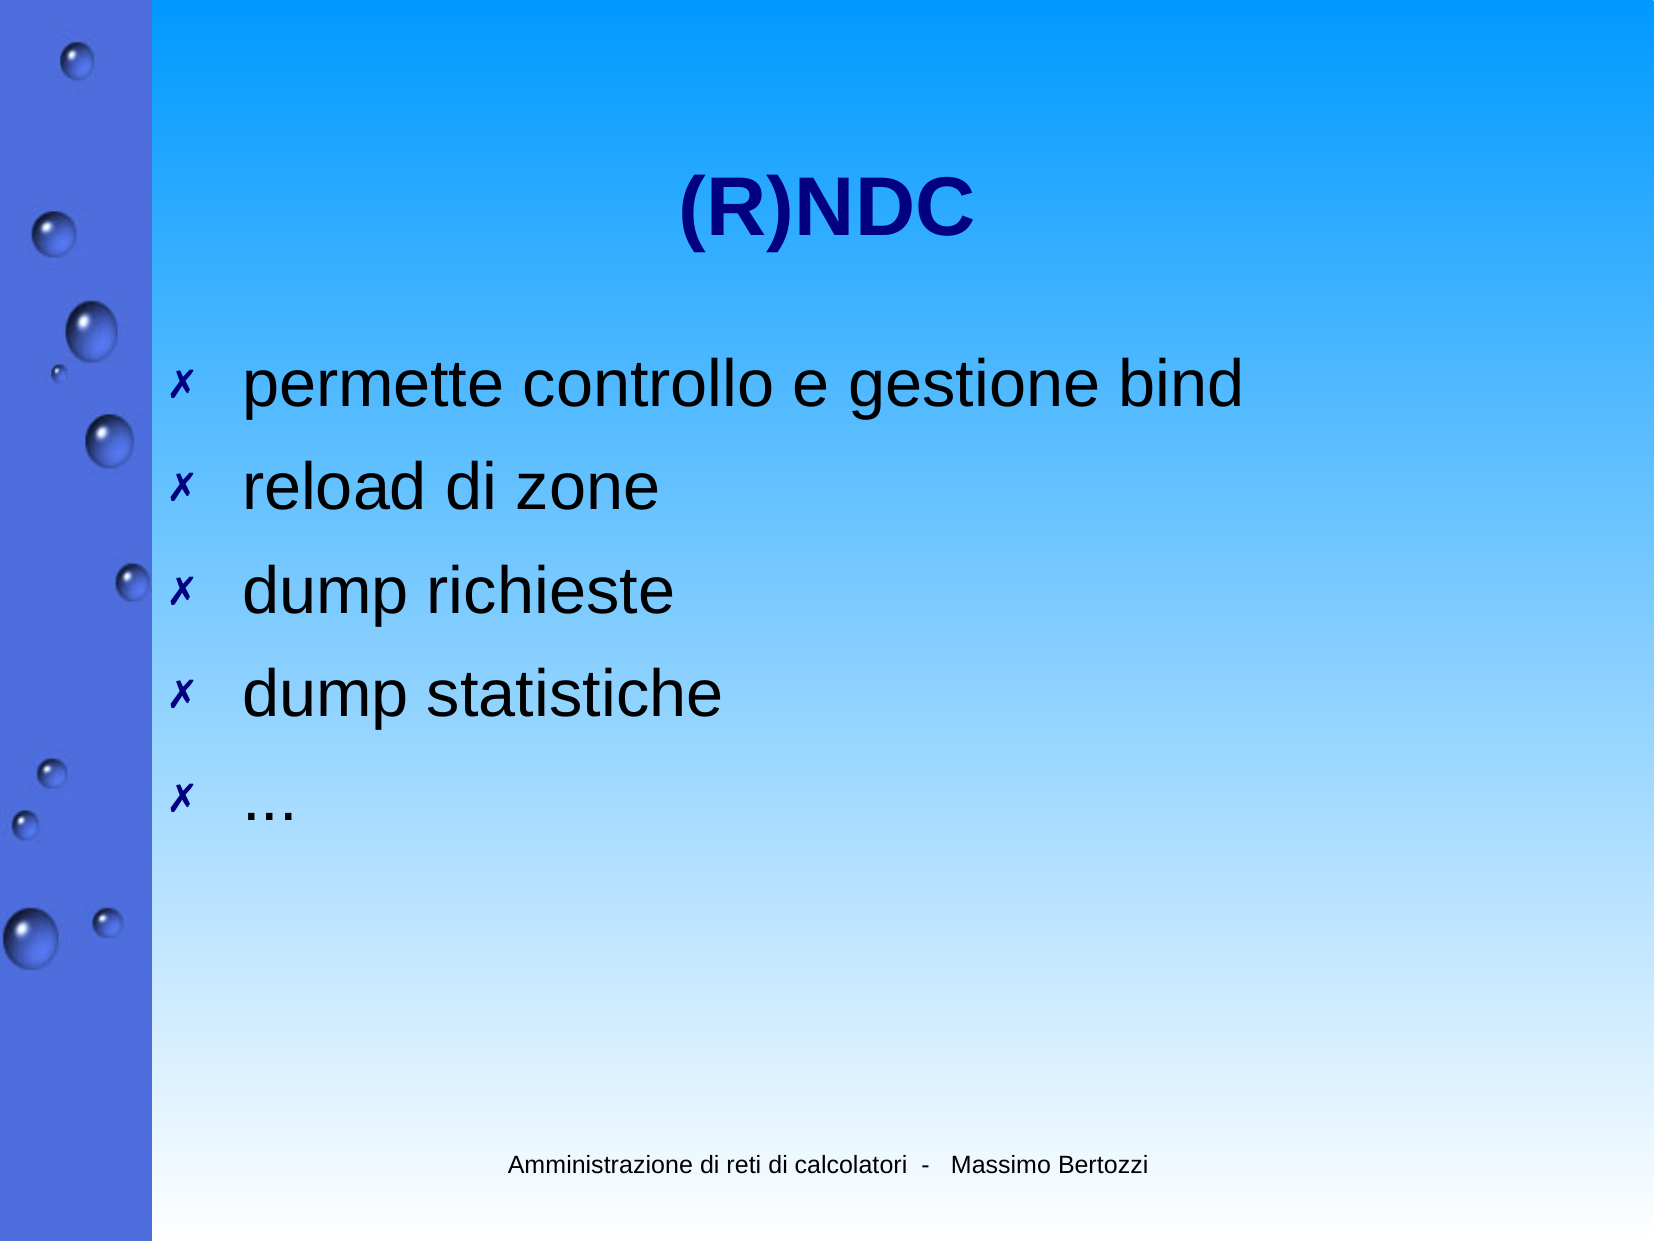

# (R)NDC
permette controllo e gestione bind
reload di zone
dump richieste
dump statistiche
...